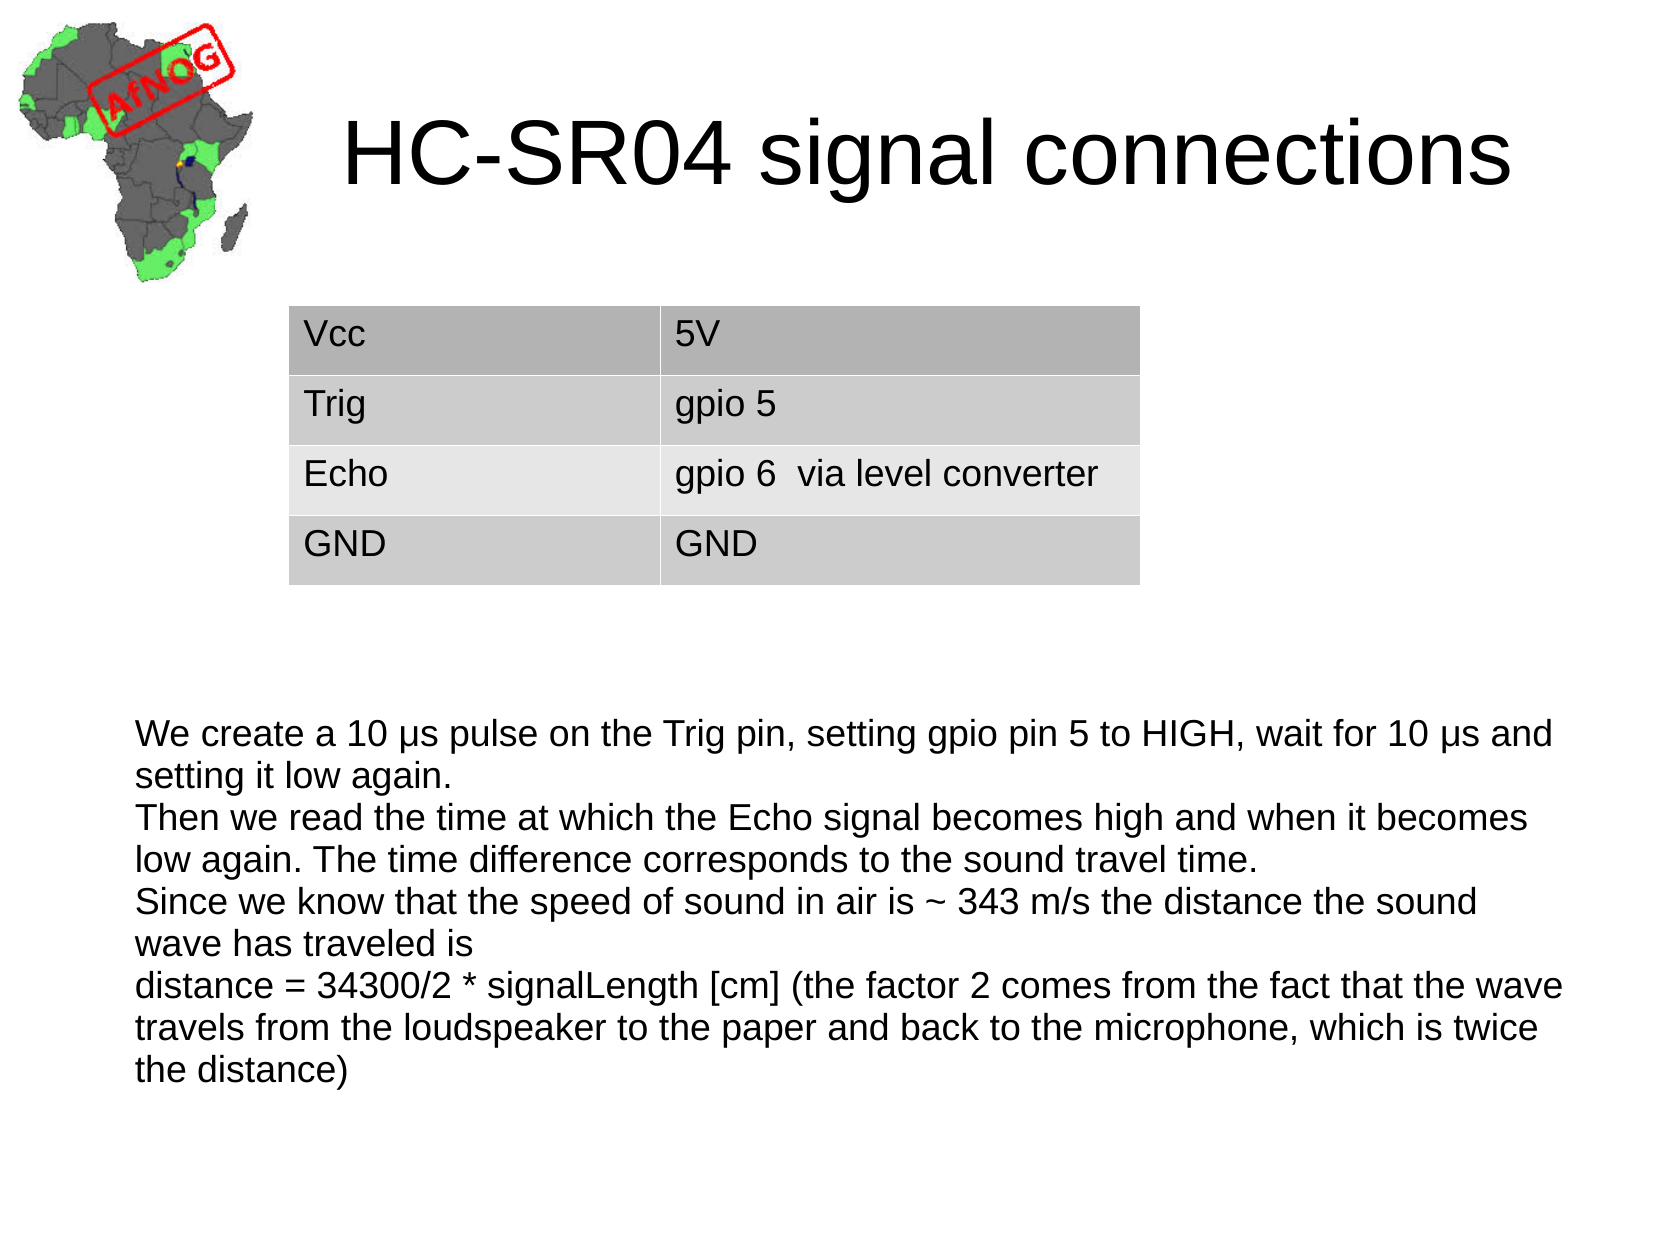

# HC-SR04 signal connections
| Vcc | 5V |
| --- | --- |
| Trig | gpio 5 |
| Echo | gpio 6 via level converter |
| GND | GND |
We create a 10 μs pulse on the Trig pin, setting gpio pin 5 to HIGH, wait for 10 μs and setting it low again.
Then we read the time at which the Echo signal becomes high and when it becomes low again. The time difference corresponds to the sound travel time.
Since we know that the speed of sound in air is ~ 343 m/s the distance the sound wave has traveled is
distance = 34300/2 * signalLength [cm] (the factor 2 comes from the fact that the wave travels from the loudspeaker to the paper and back to the microphone, which is twice the distance)